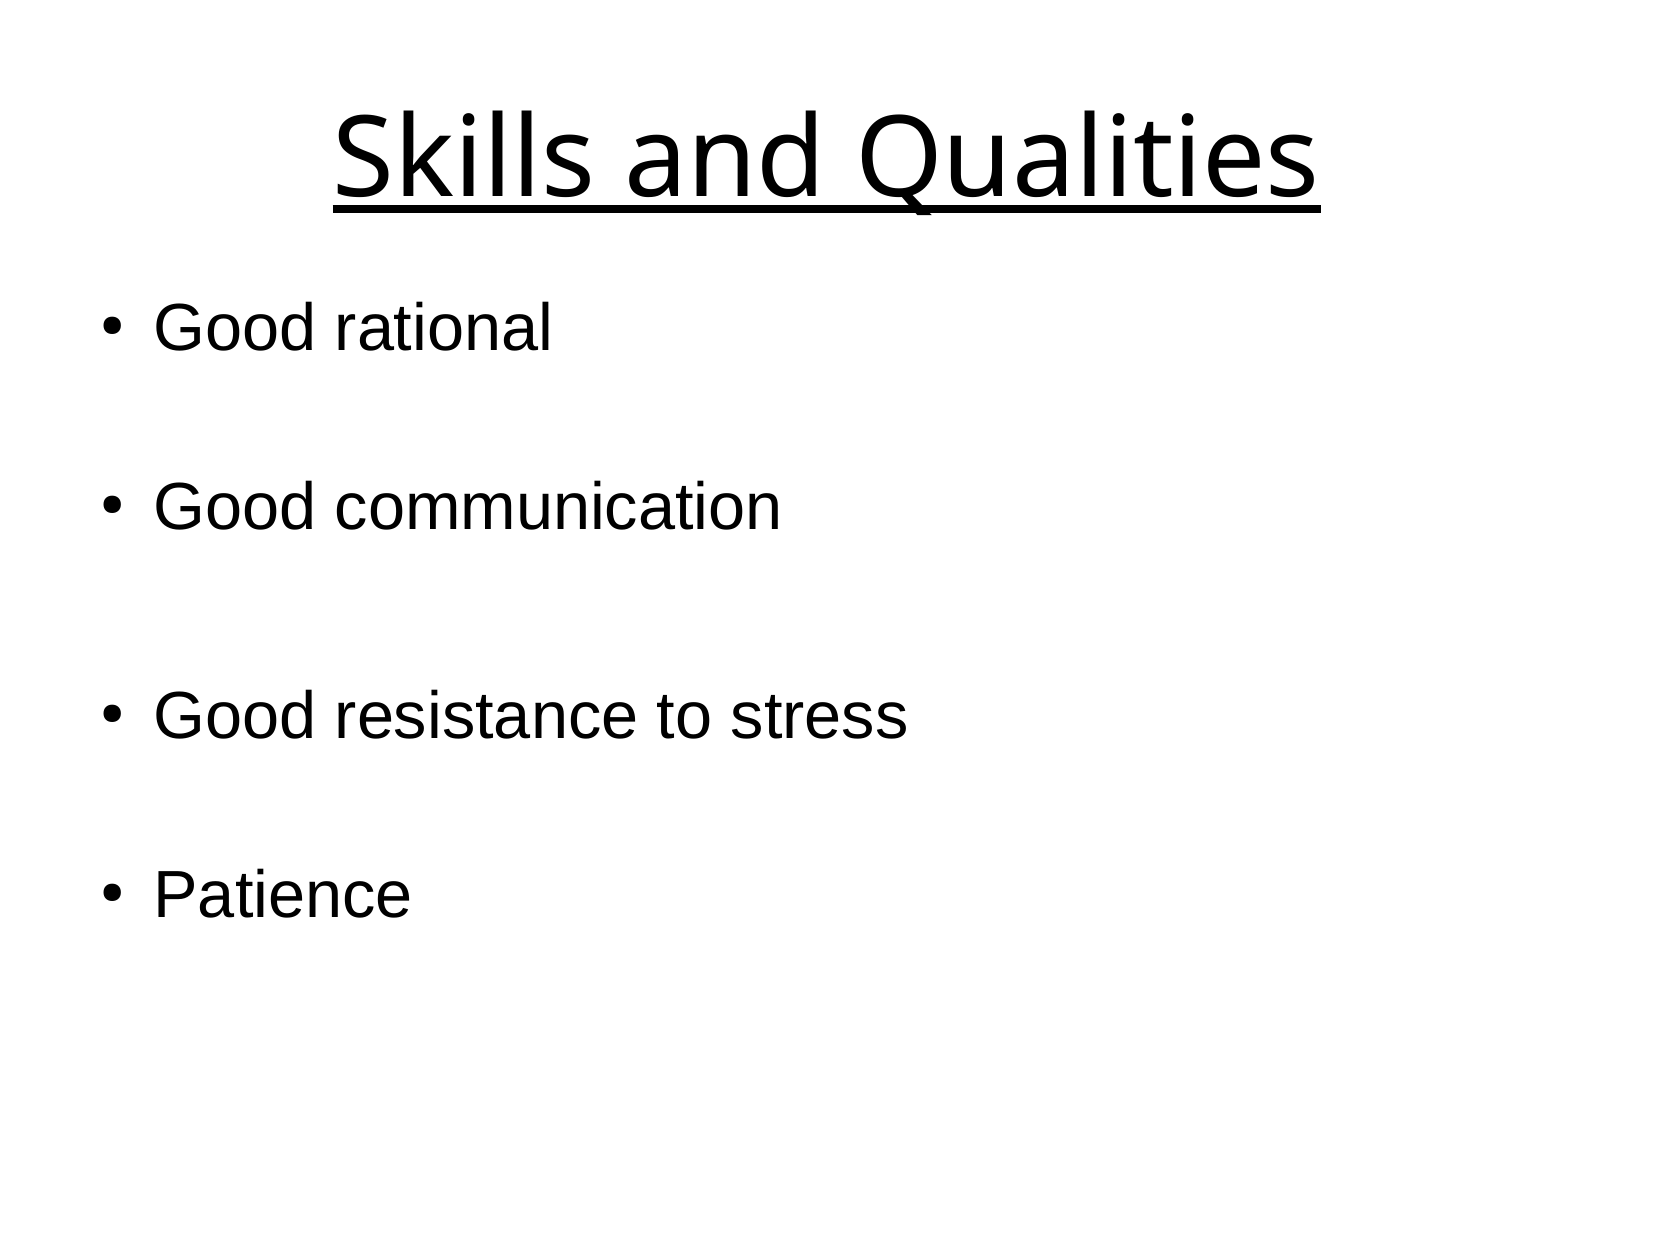

# Skills and Qualities
Good rational
Good communication
Good resistance to stress
Patience